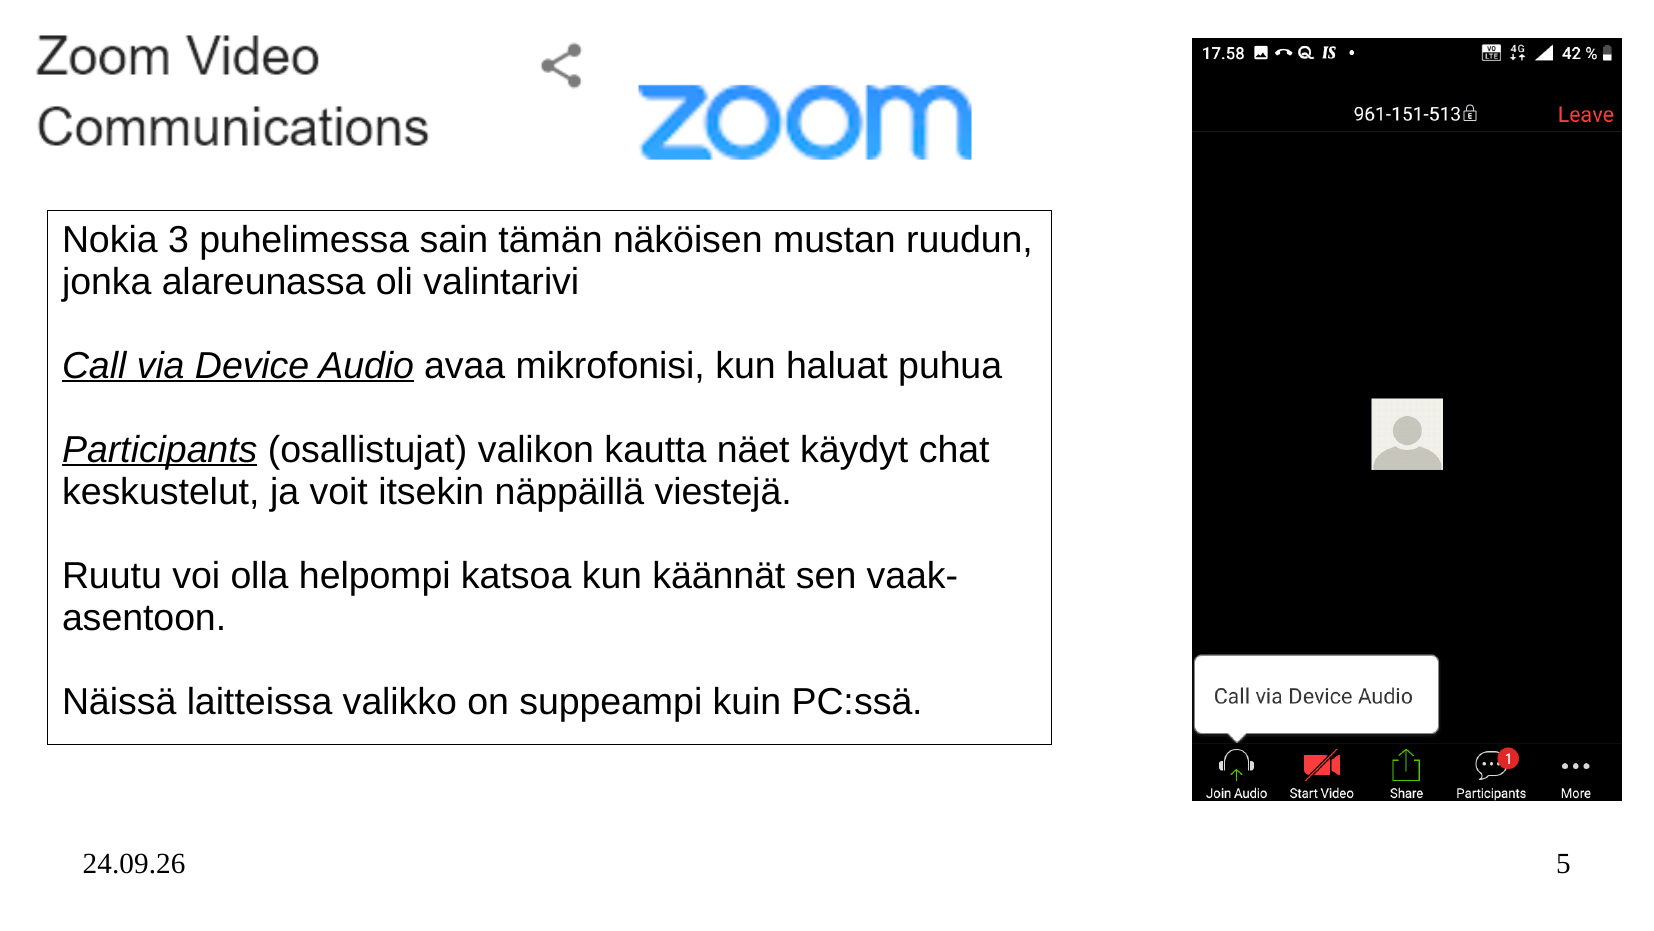

Nokia 3 puhelimessa sain tämän näköisen mustan ruudun, jonka alareunassa oli valintarivi
Call via Device Audio avaa mikrofonisi, kun haluat puhua
Participants (osallistujat) valikon kautta näet käydyt chat keskustelut, ja voit itsekin näppäillä viestejä.
Ruutu voi olla helpompi katsoa kun käännät sen vaak-asentoon.
Näissä laitteissa valikko on suppeampi kuin PC:ssä.
5